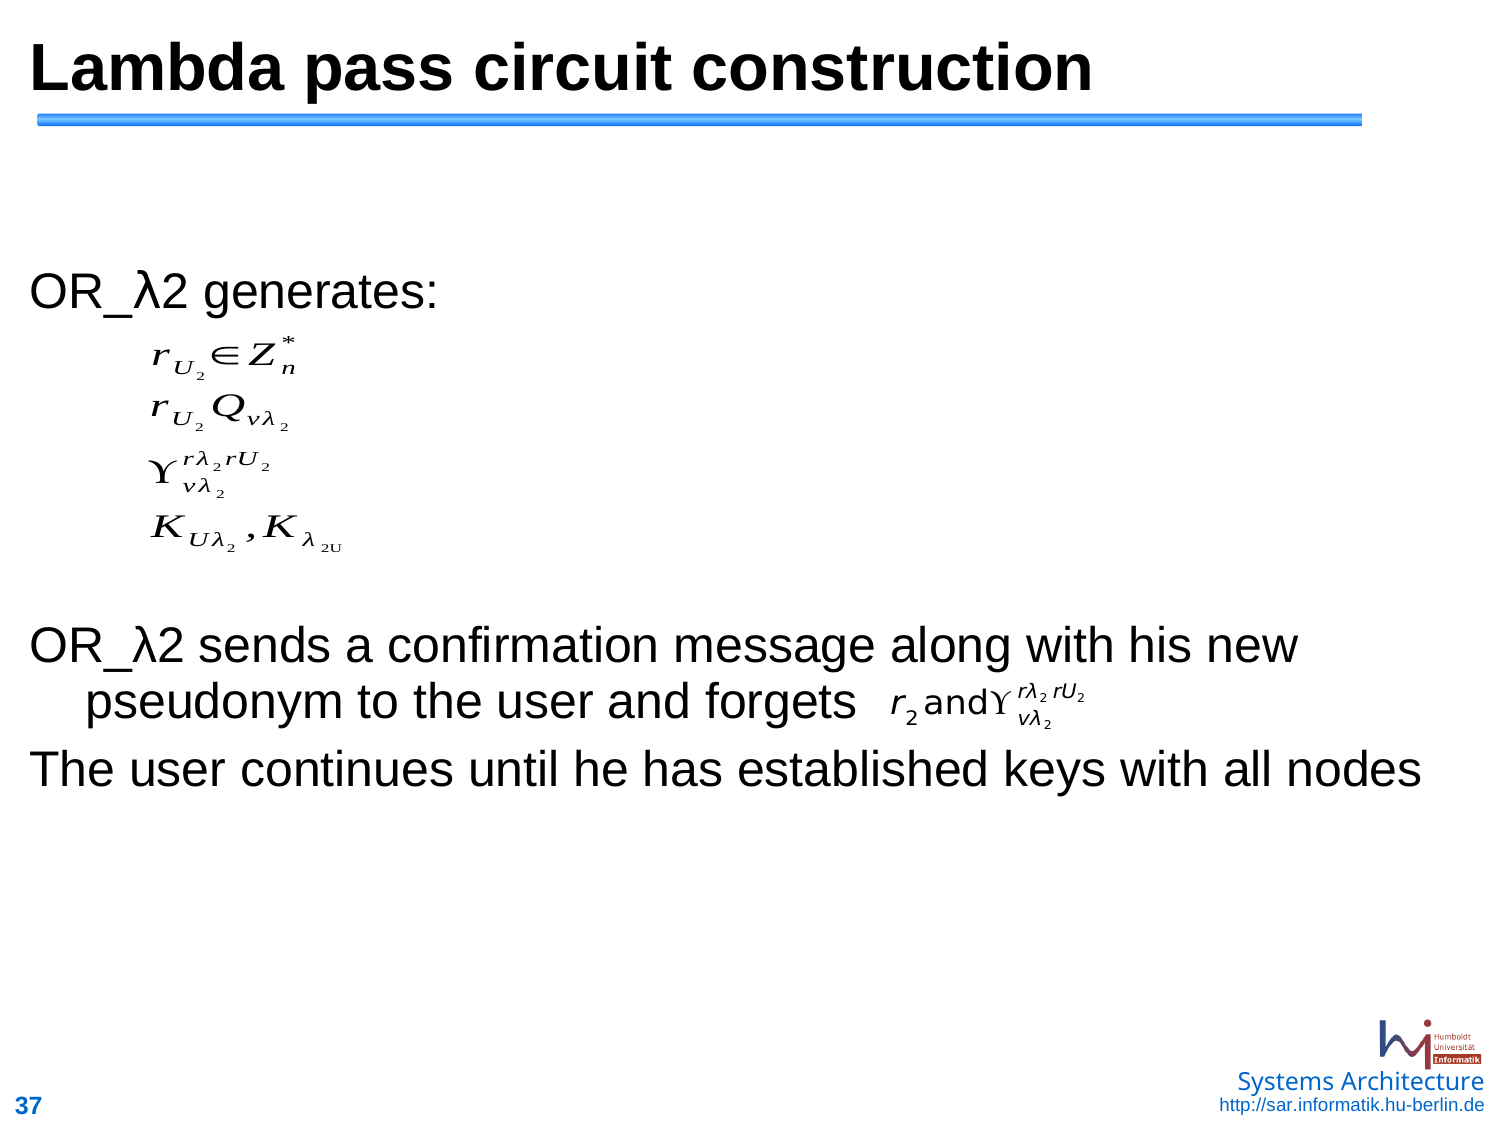

# Lambda pass circuit construction
OR_λ2 generates:
OR_λ2 sends a confirmation message along with his new pseudonym to the user and forgets
The user continues until he has established keys with all nodes